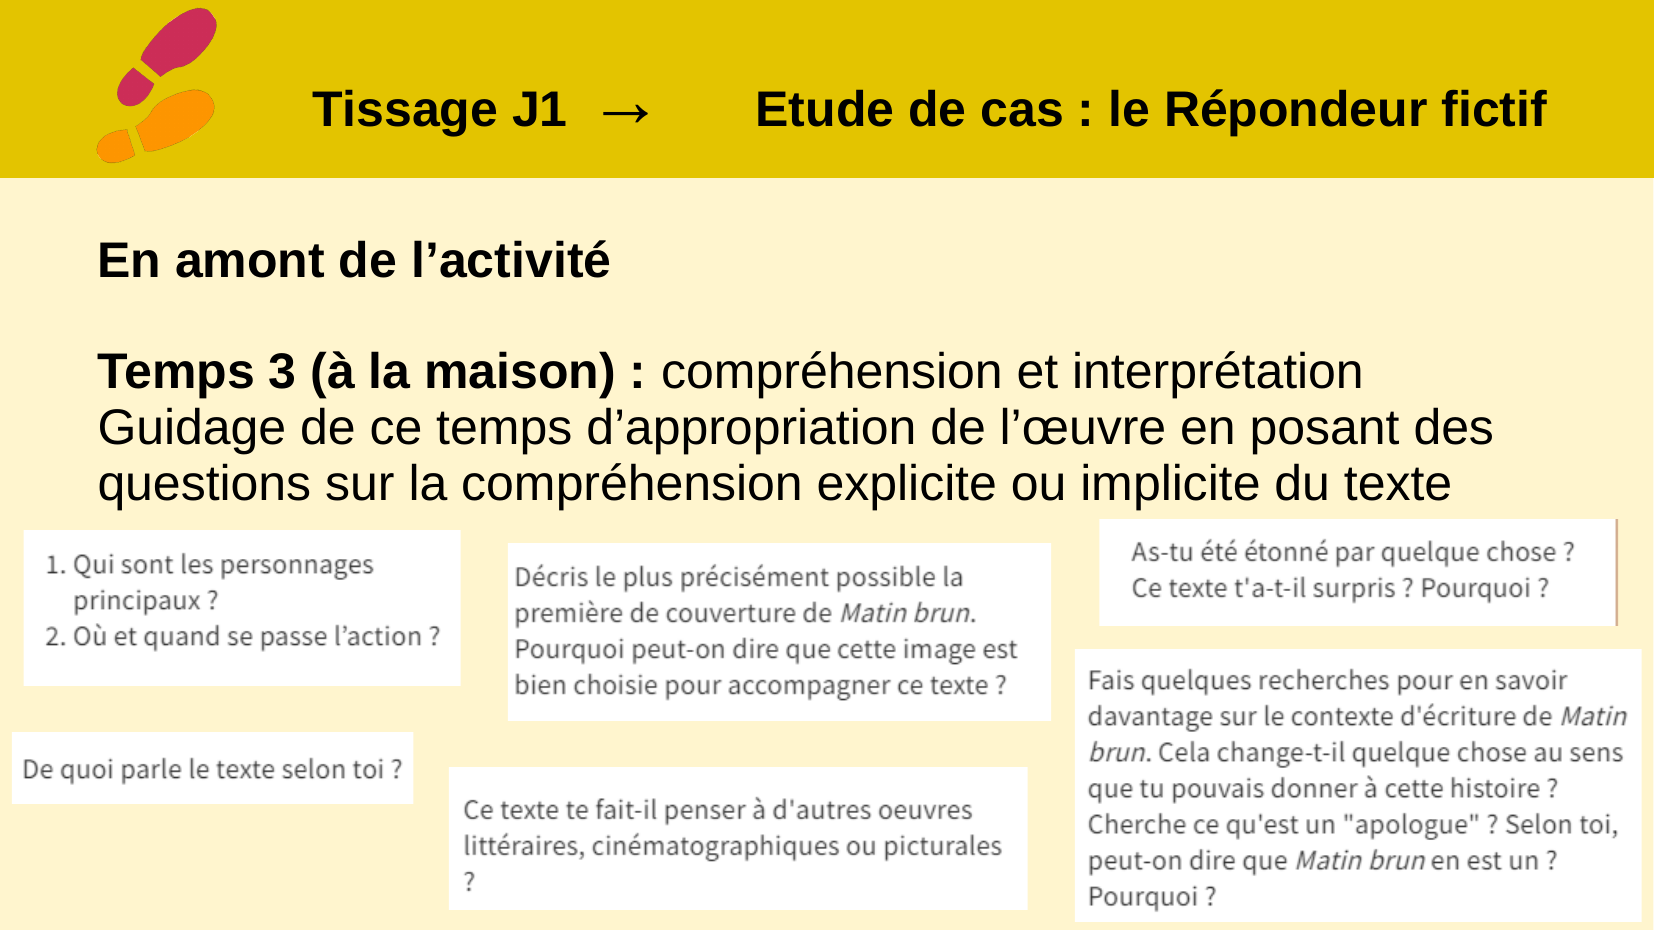

Tissage J1 → 	Etude de cas : le Répondeur fictif
En amont de l’activité
Temps 3 (à la maison) : compréhension et interprétation
Guidage de ce temps d’appropriation de l’œuvre en posant des questions sur la compréhension explicite ou implicite du texte